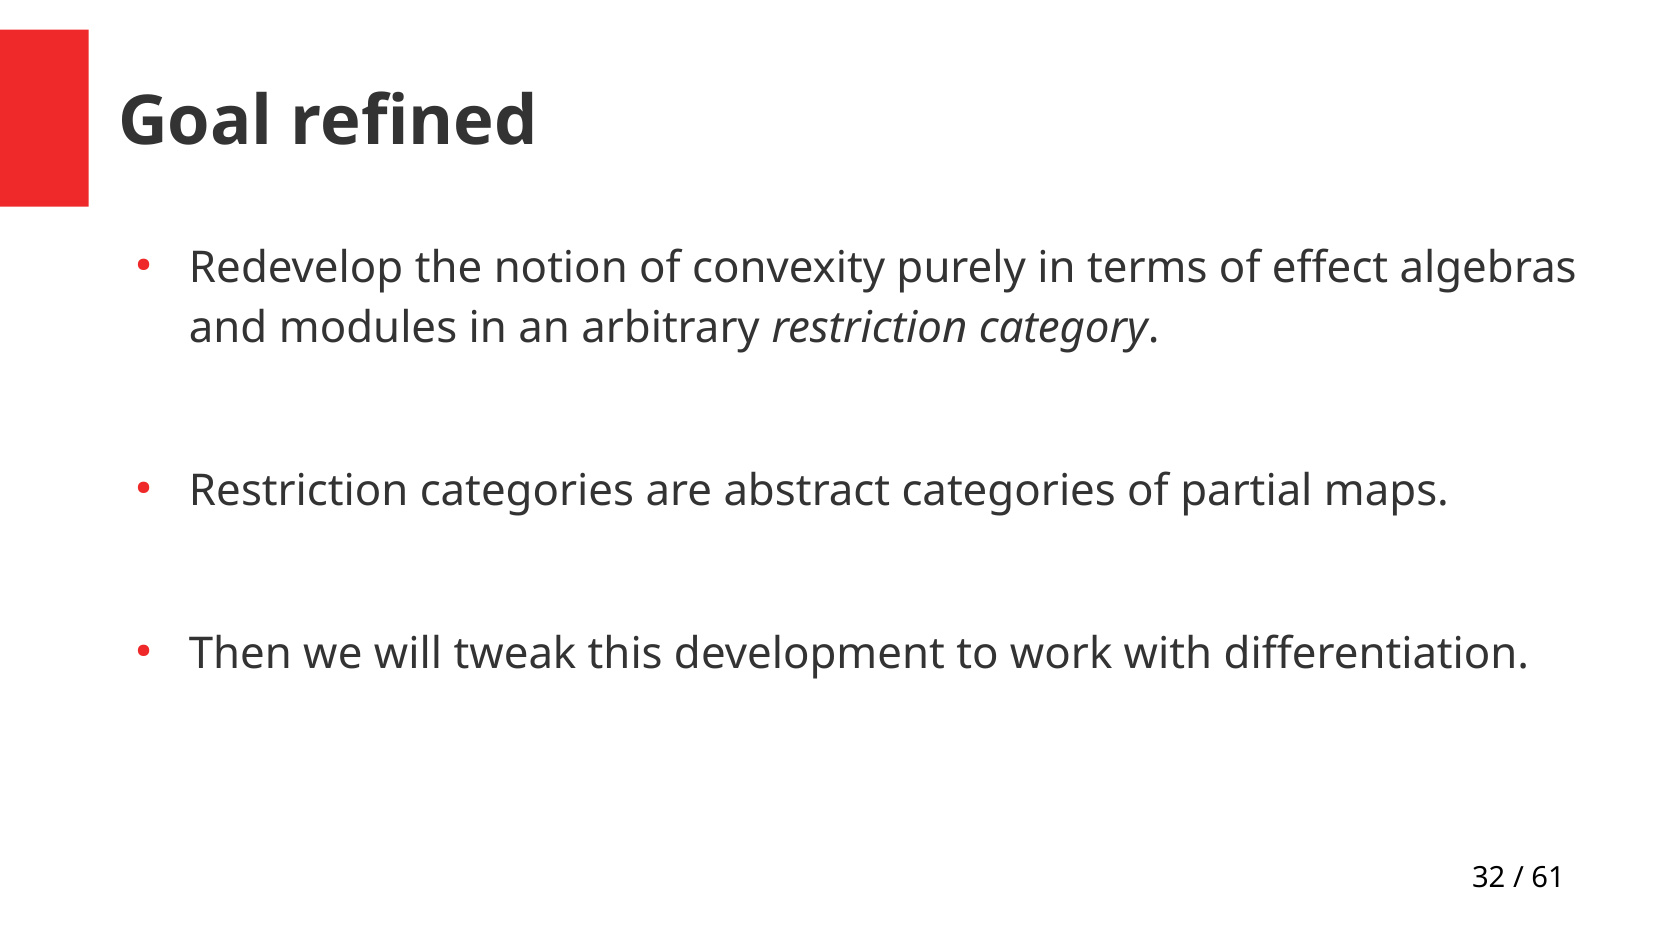

# Goal refined
Redevelop the notion of convexity purely in terms of effect algebras and modules in an arbitrary restriction category.
Restriction categories are abstract categories of partial maps.
Then we will tweak this development to work with differentiation.
32